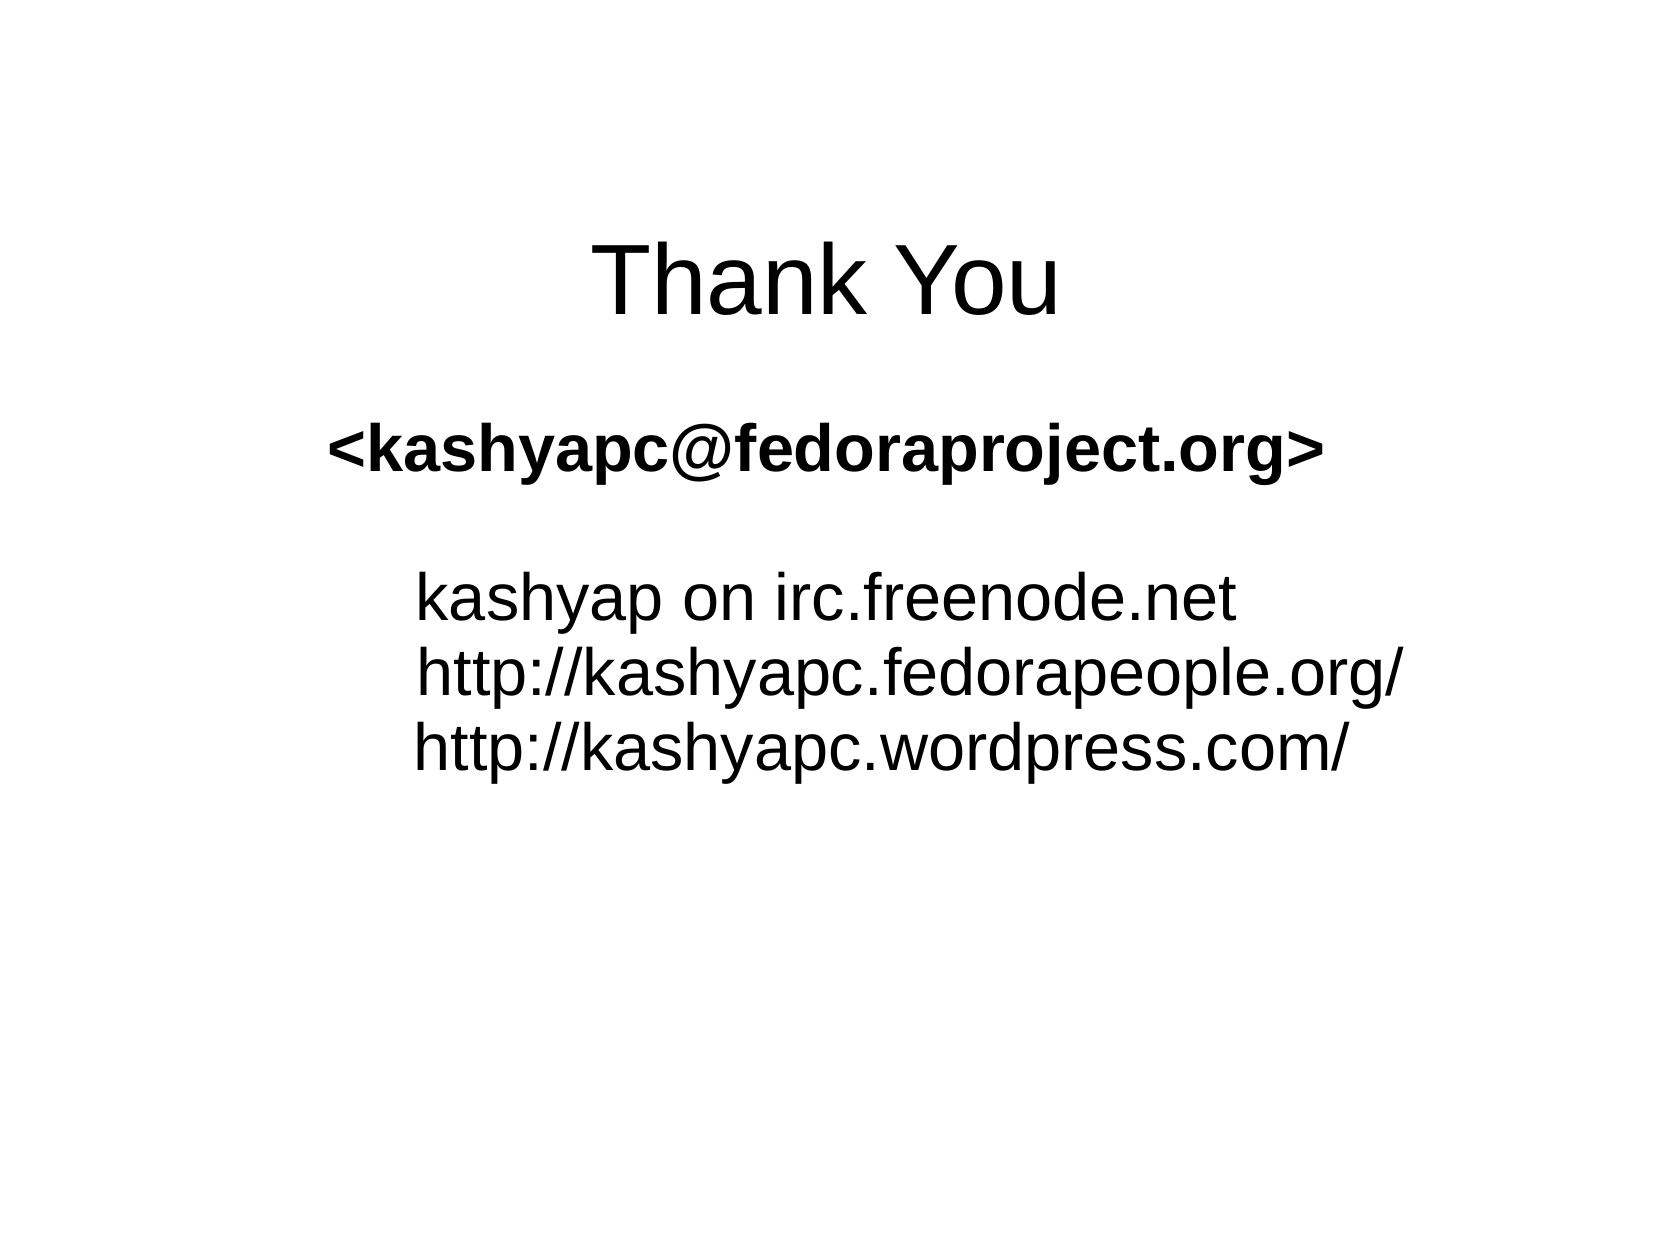

# Thank You
<kashyapc@fedoraproject.org>
kashyap on irc.freenode.net
		 http://kashyapc.fedorapeople.org/
	 http://kashyapc.wordpress.com/